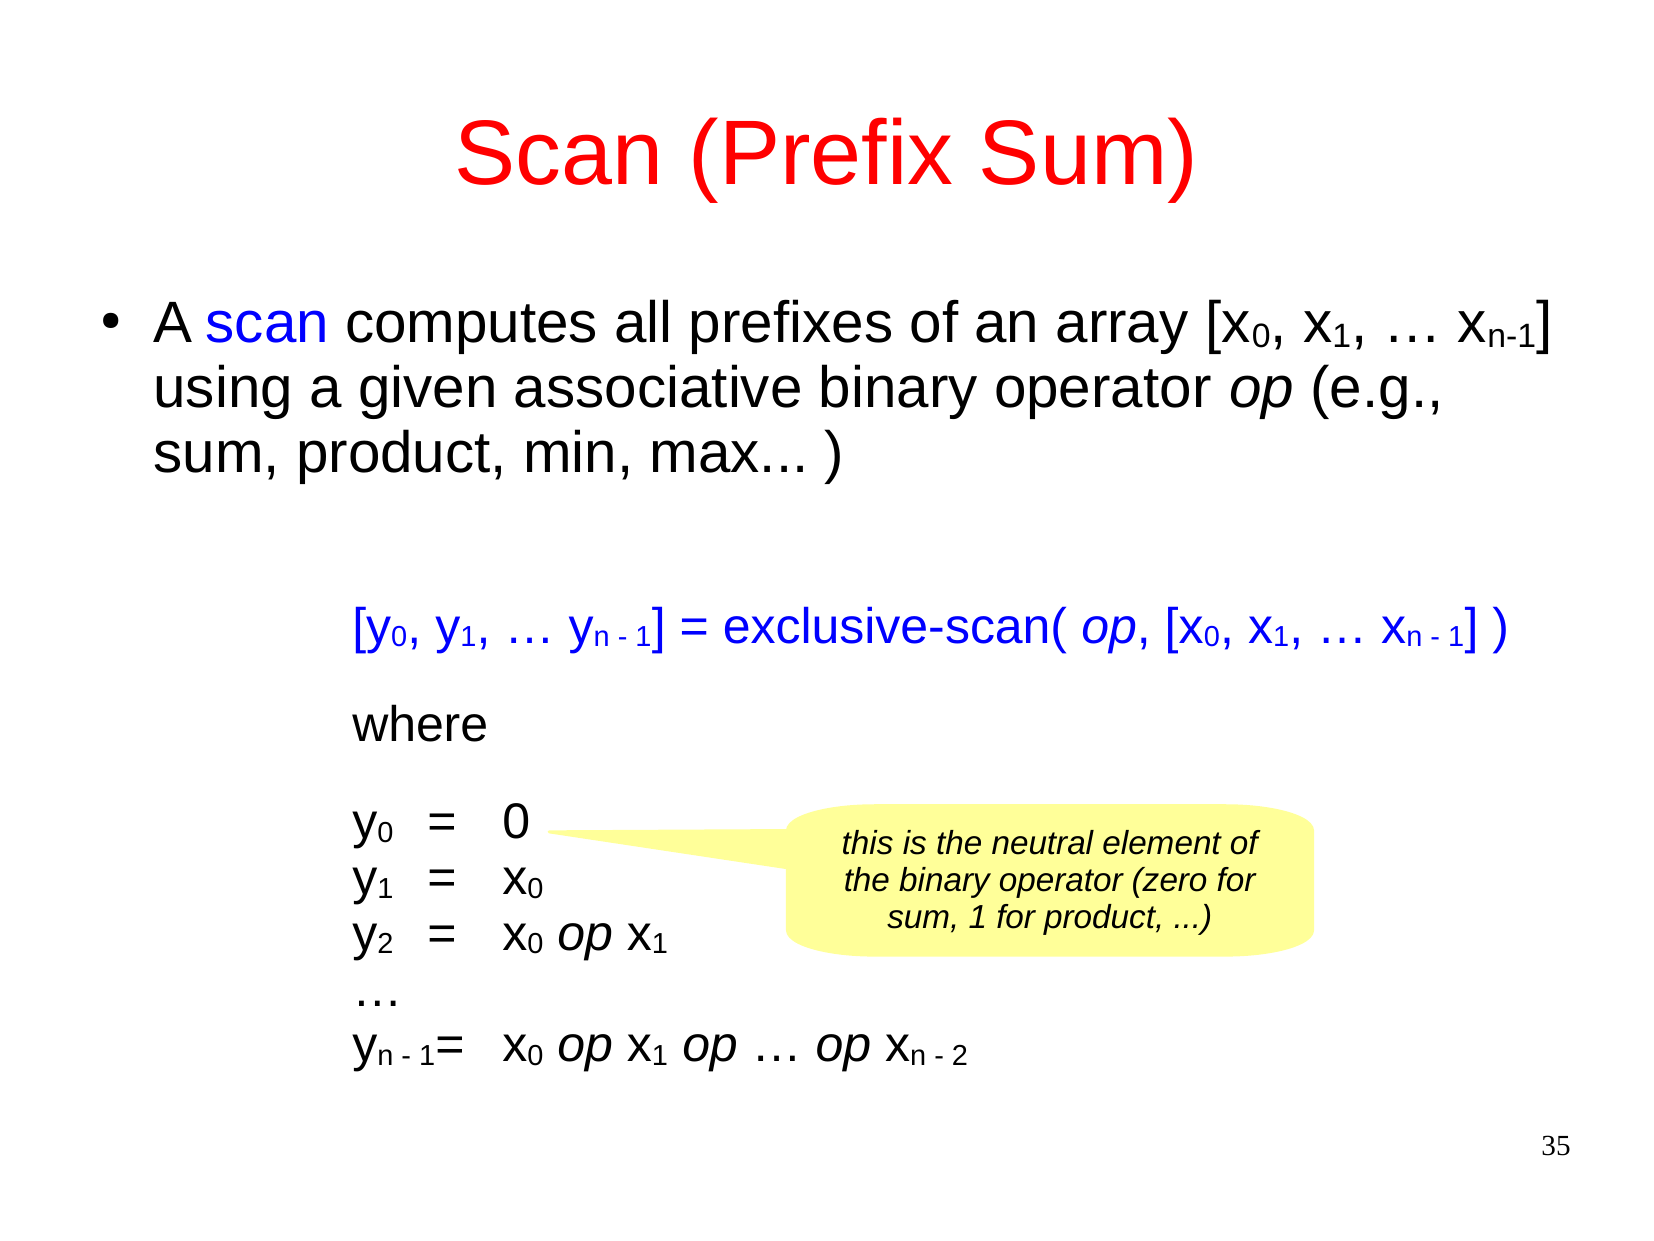

# Scan (Prefix Sum)
A scan computes all prefixes of an array [x0, x1, … xn-1] using a given associative binary operator op (e.g., sum, product, min, max... )
[y0, y1, … yn - 1] = exclusive-scan( op, [x0, x1, … xn - 1] )
where
y0 	= 	0
y1 	=	x0
y2	=	x0 op x1
…
yn - 1=	x0 op x1 op … op xn - 2
this is the neutral element of the binary operator (zero for sum, 1 for product, ...)
Parallel Programming Patterns
35